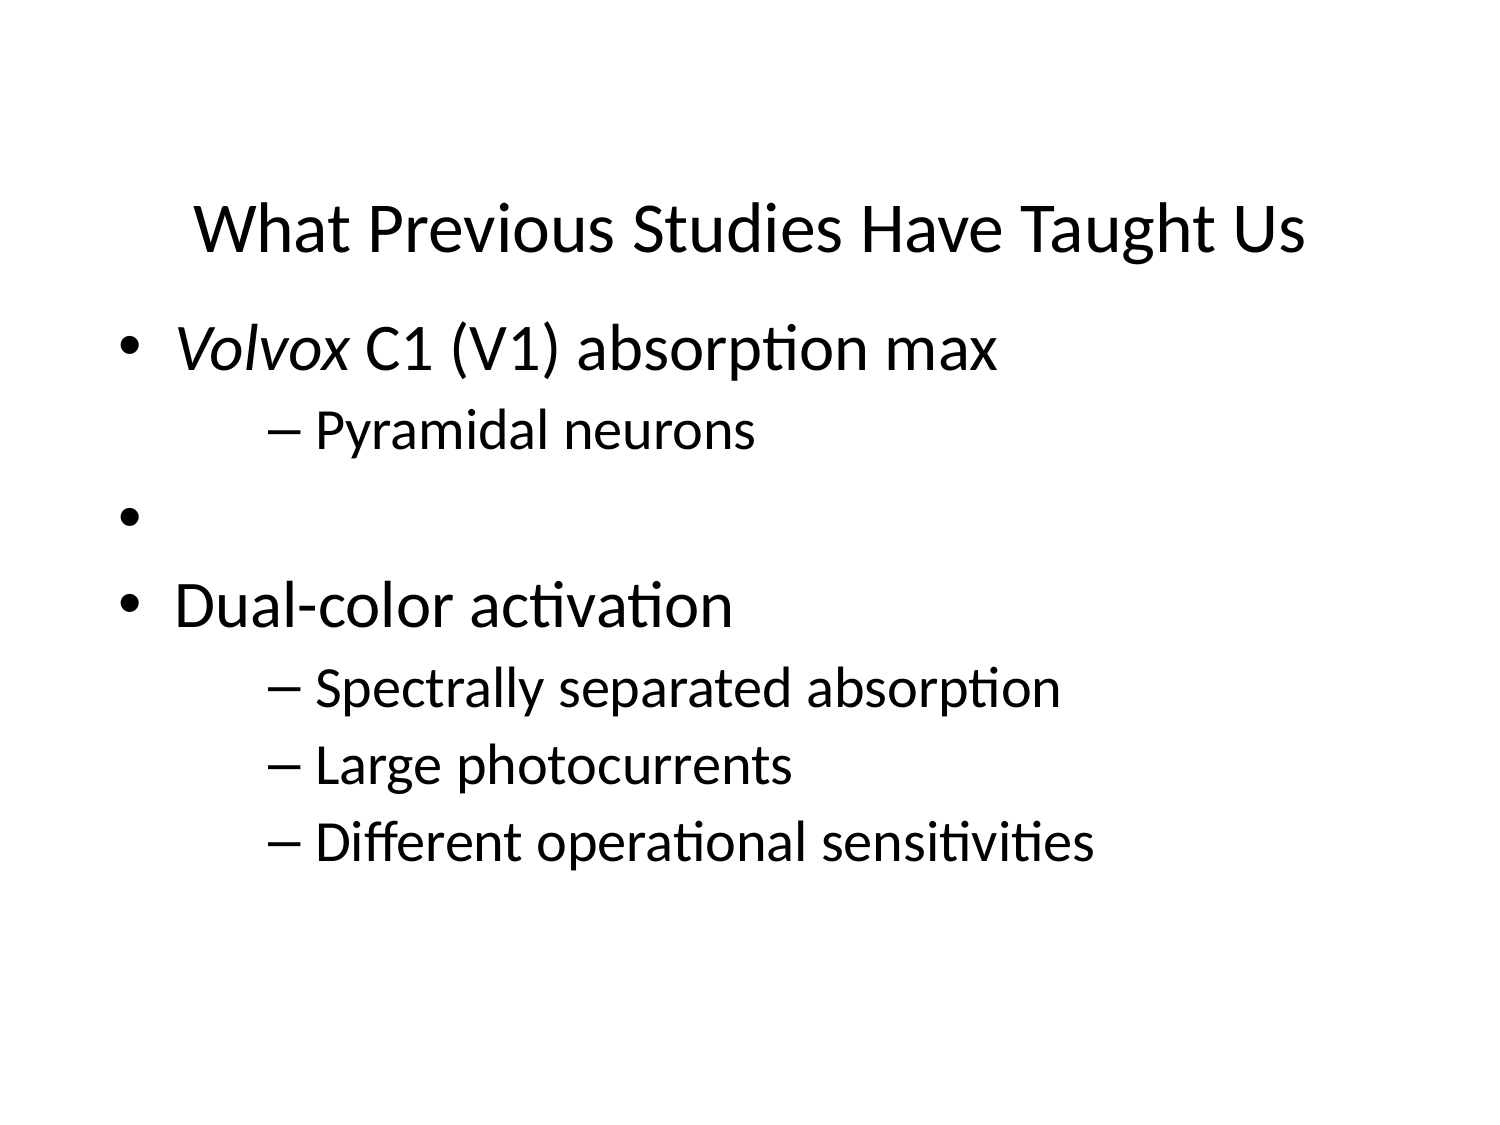

# What Previous Studies Have Taught Us
Volvox C1 (V1) absorption max
Pyramidal neurons
Dual-color activation
Spectrally separated absorption
Large photocurrents
Different operational sensitivities